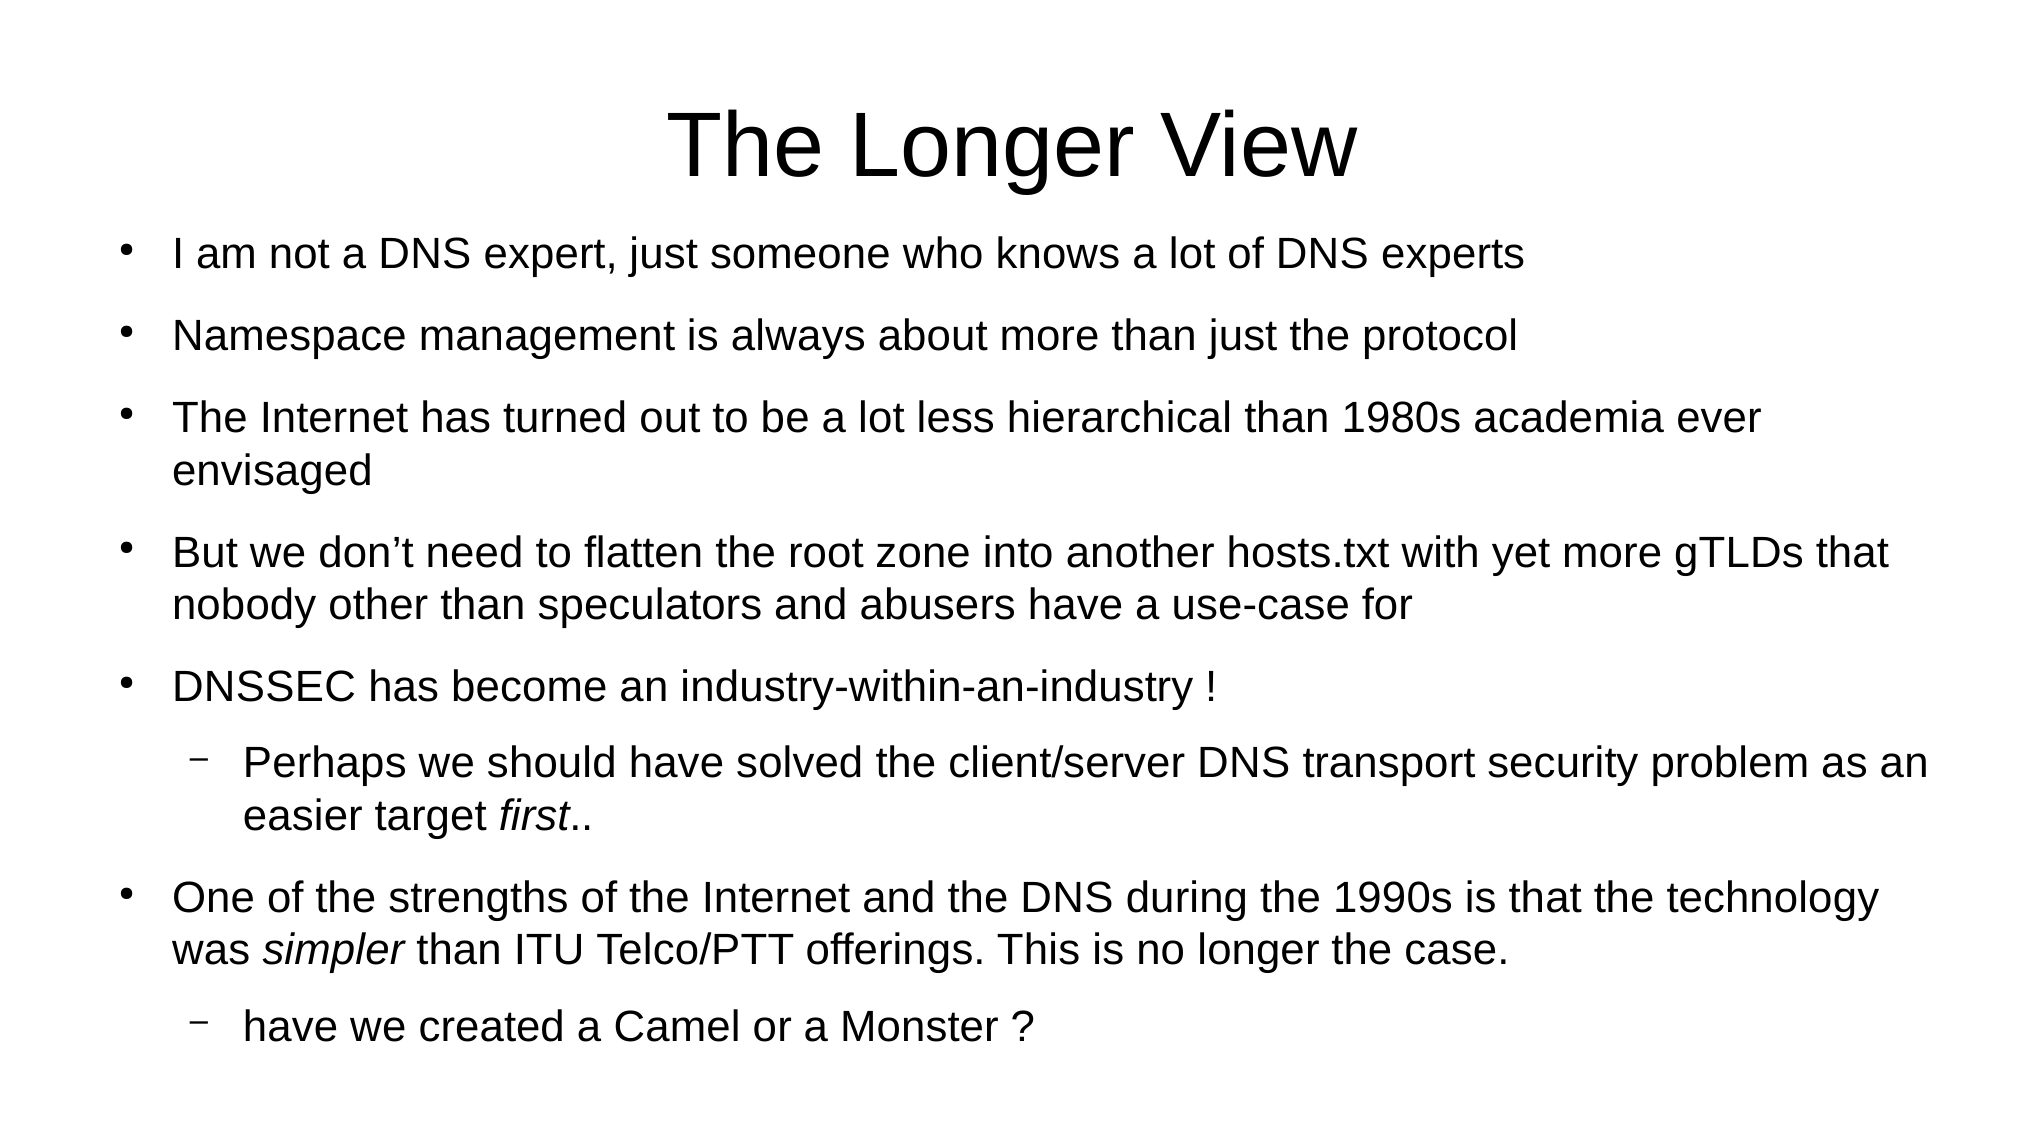

# The Longer View
I am not a DNS expert, just someone who knows a lot of DNS experts
Namespace management is always about more than just the protocol
The Internet has turned out to be a lot less hierarchical than 1980s academia ever envisaged
But we don’t need to flatten the root zone into another hosts.txt with yet more gTLDs that nobody other than speculators and abusers have a use-case for
DNSSEC has become an industry-within-an-industry !
Perhaps we should have solved the client/server DNS transport security problem as an easier target first..
One of the strengths of the Internet and the DNS during the 1990s is that the technology was simpler than ITU Telco/PTT offerings. This is no longer the case.
have we created a Camel or a Monster ?